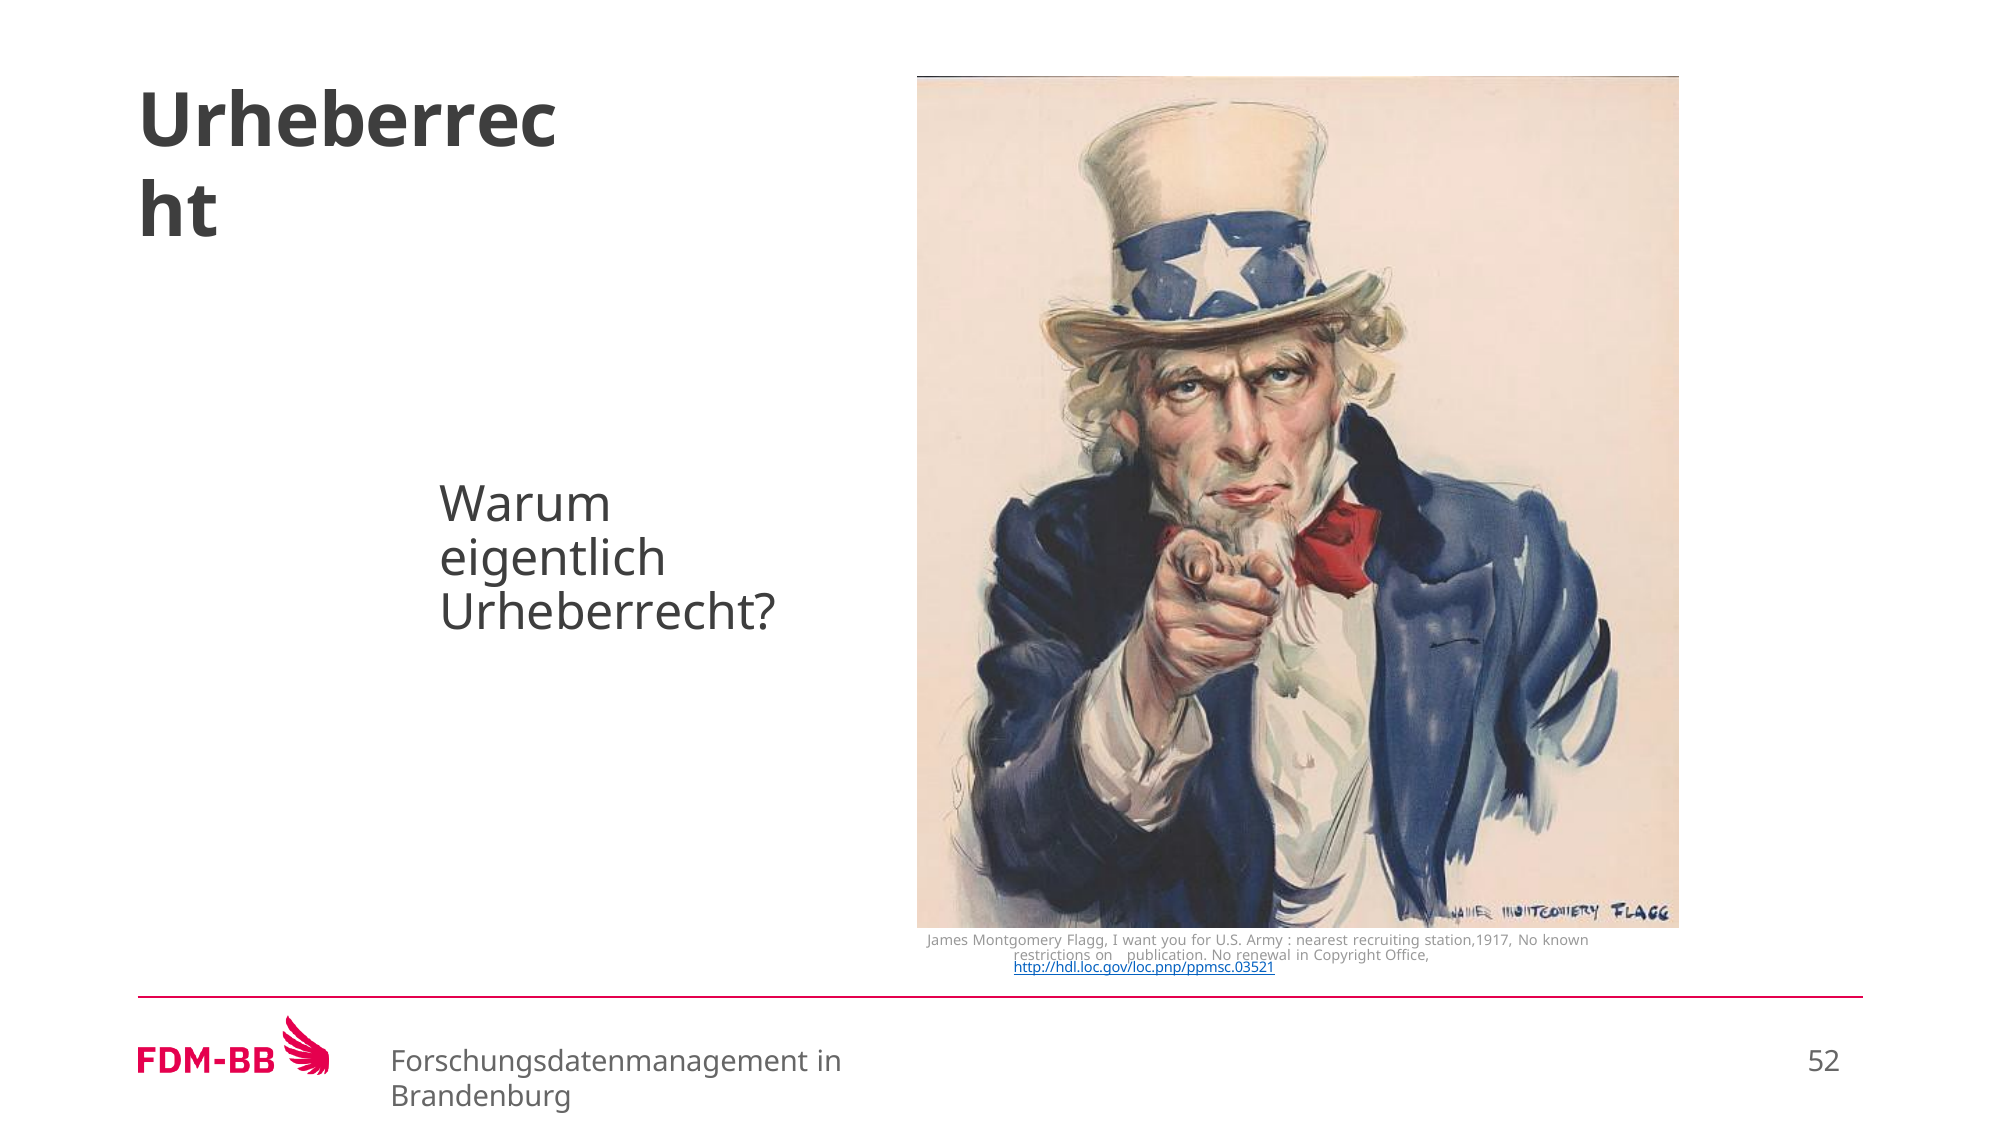

Urheberrecht
Warum eigentlich Urheberrecht?
James Montgomery Flagg, I want you for U.S. Army : nearest recruiting station,1917, No known restrictions on publication. No renewal in Copyright Office, http://hdl.loc.gov/loc.pnp/ppmsc.03521
Forschungsdatenmanagement in Brandenburg
52